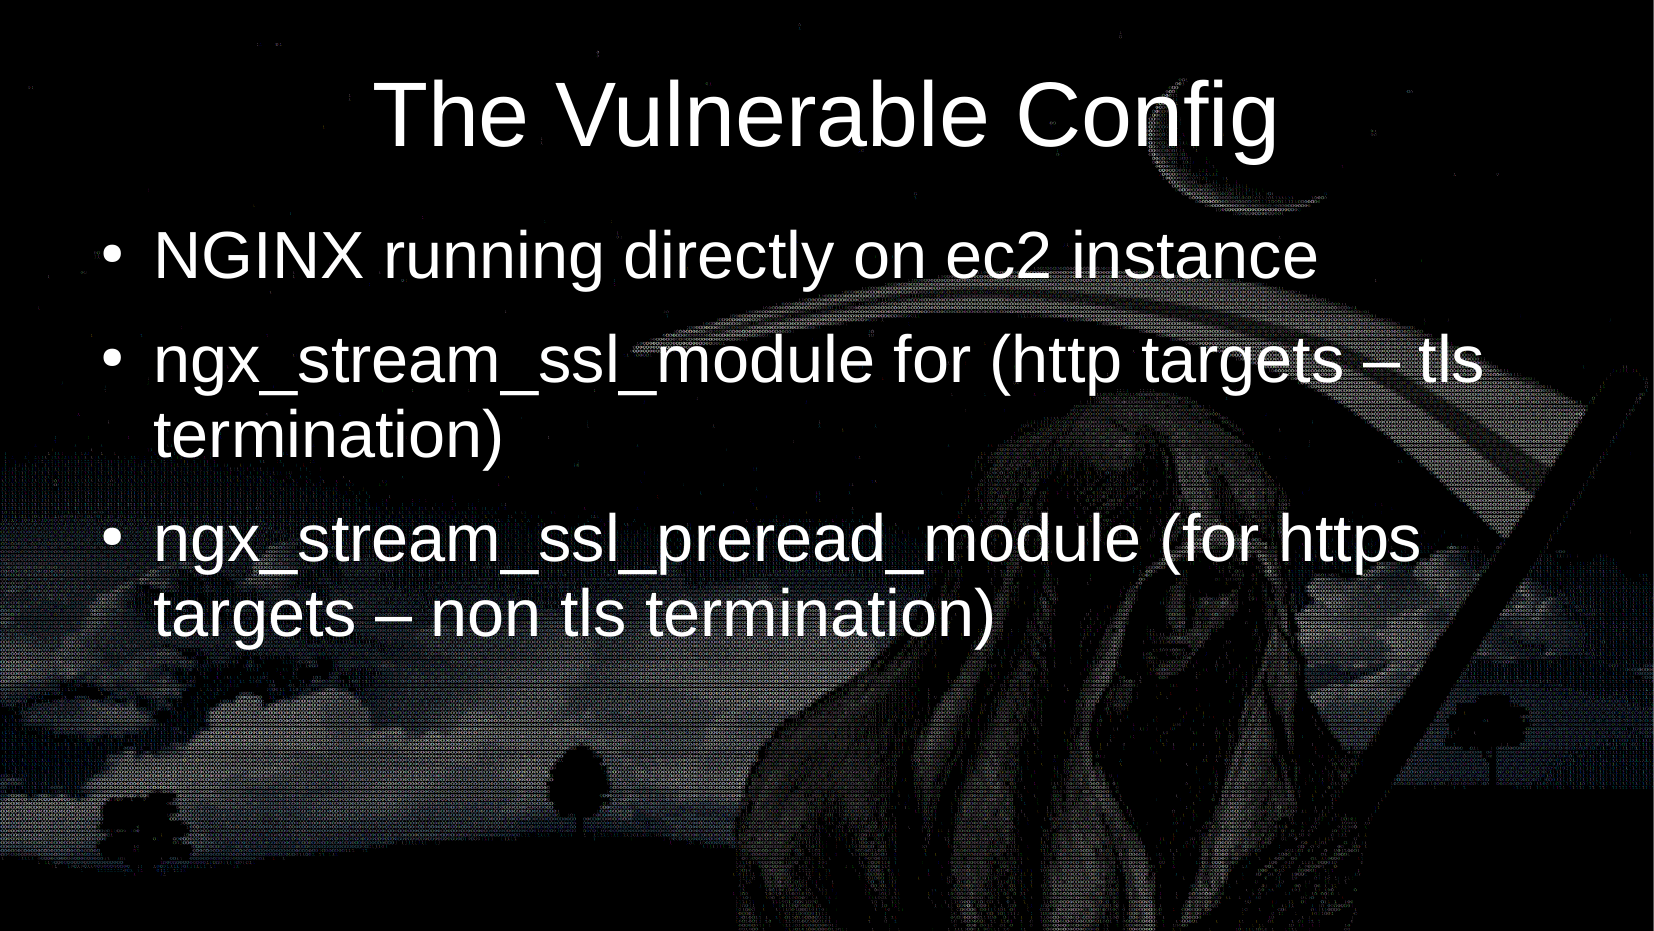

# The Vulnerable Config
NGINX running directly on ec2 instance
ngx_stream_ssl_module for (http targets – tls termination)
ngx_stream_ssl_preread_module (for https targets – non tls termination)